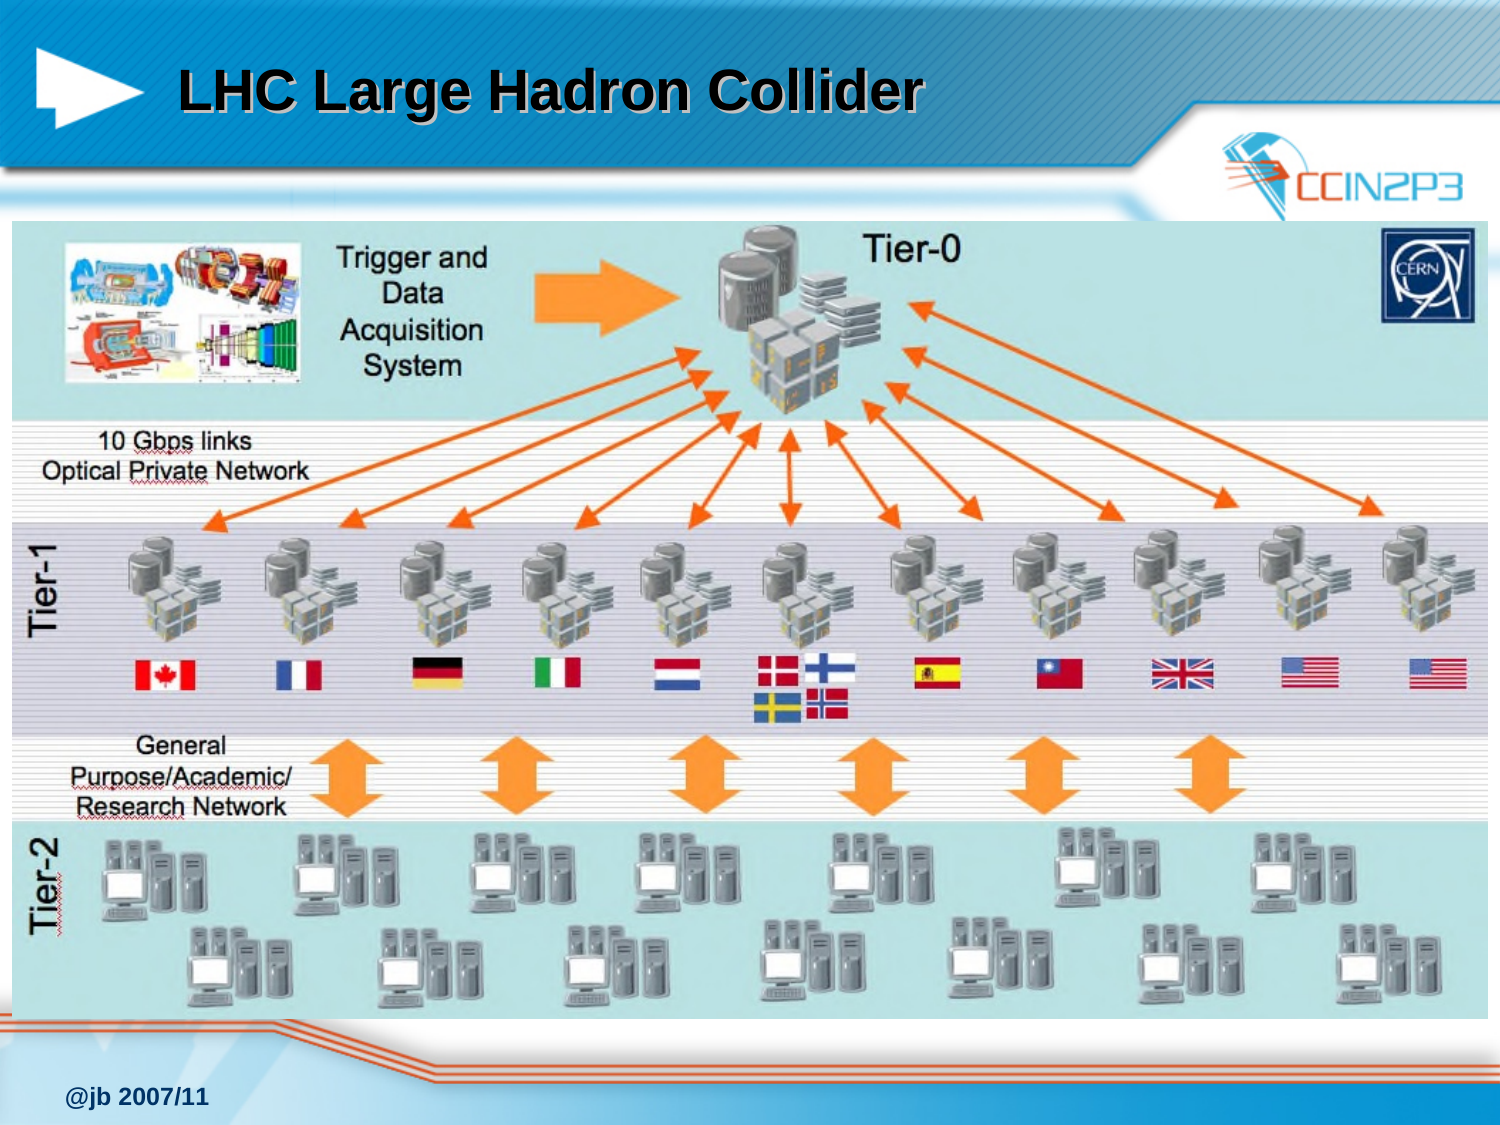

# LHC Large Hadron Collider
Votre Nom
9